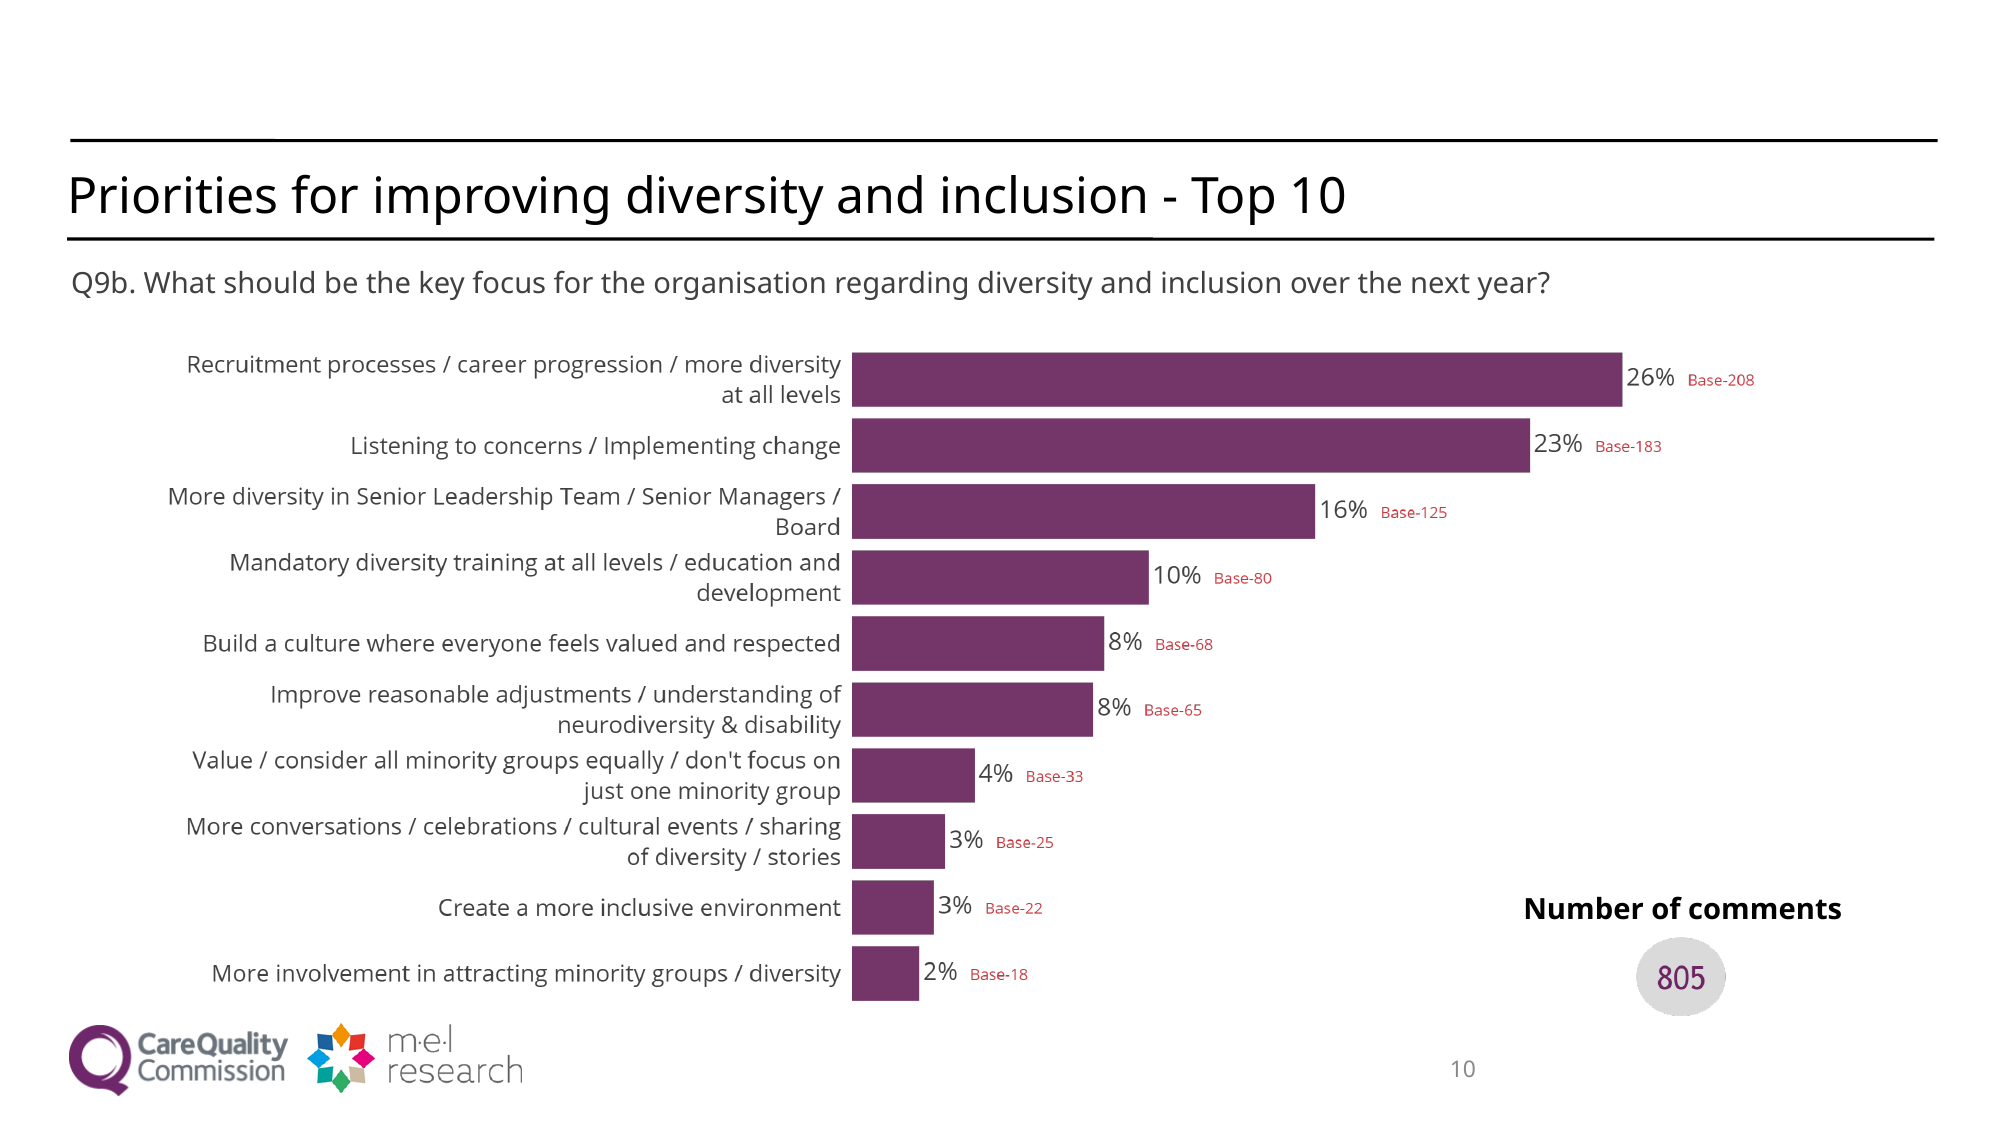

# Priorities for improving diversity and inclusion - Top 10
Q9b. What should be the key focus for the organisation regarding diversity and inclusion over the next year?
Number of comments